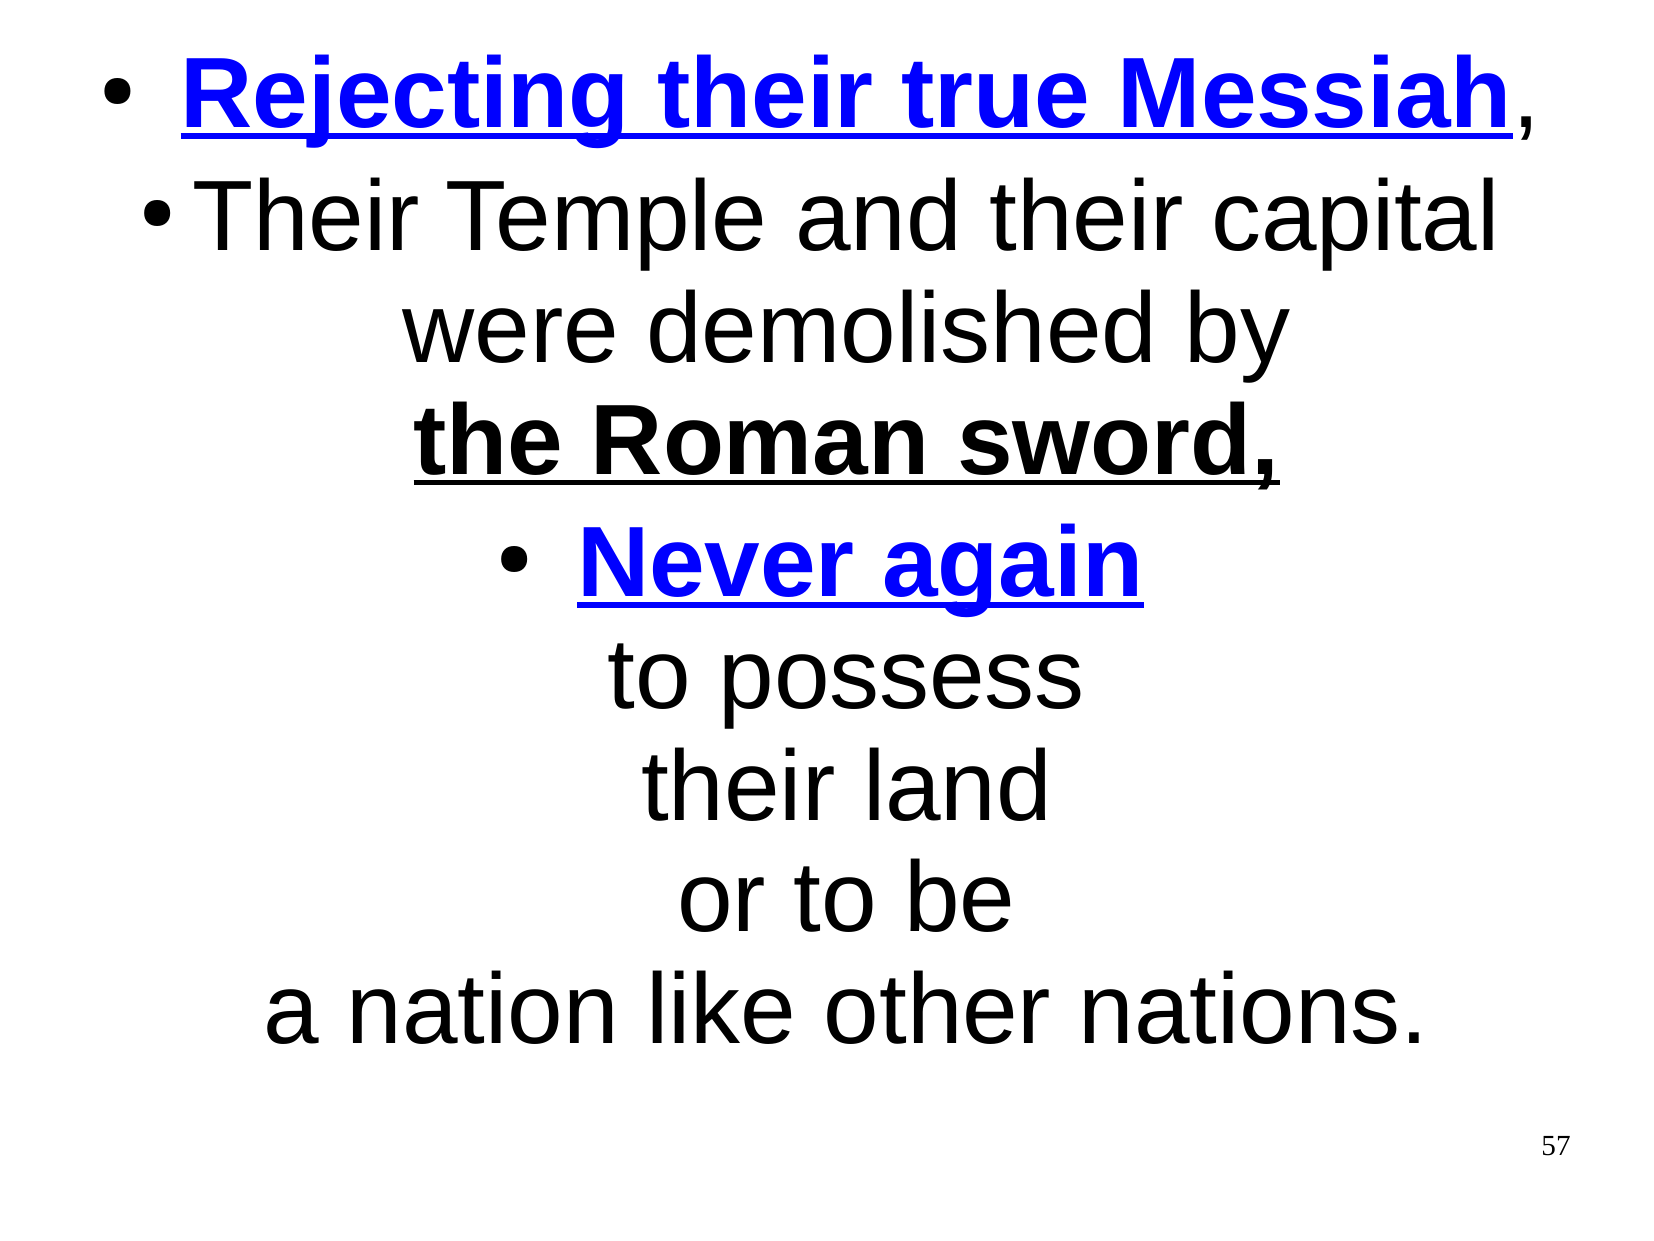

# Rejecting their true Messiah,
Their Temple and their capital
were demolished by
the Roman sword,
 Never again
to possess
their land
or to be
a nation like other nations.
57